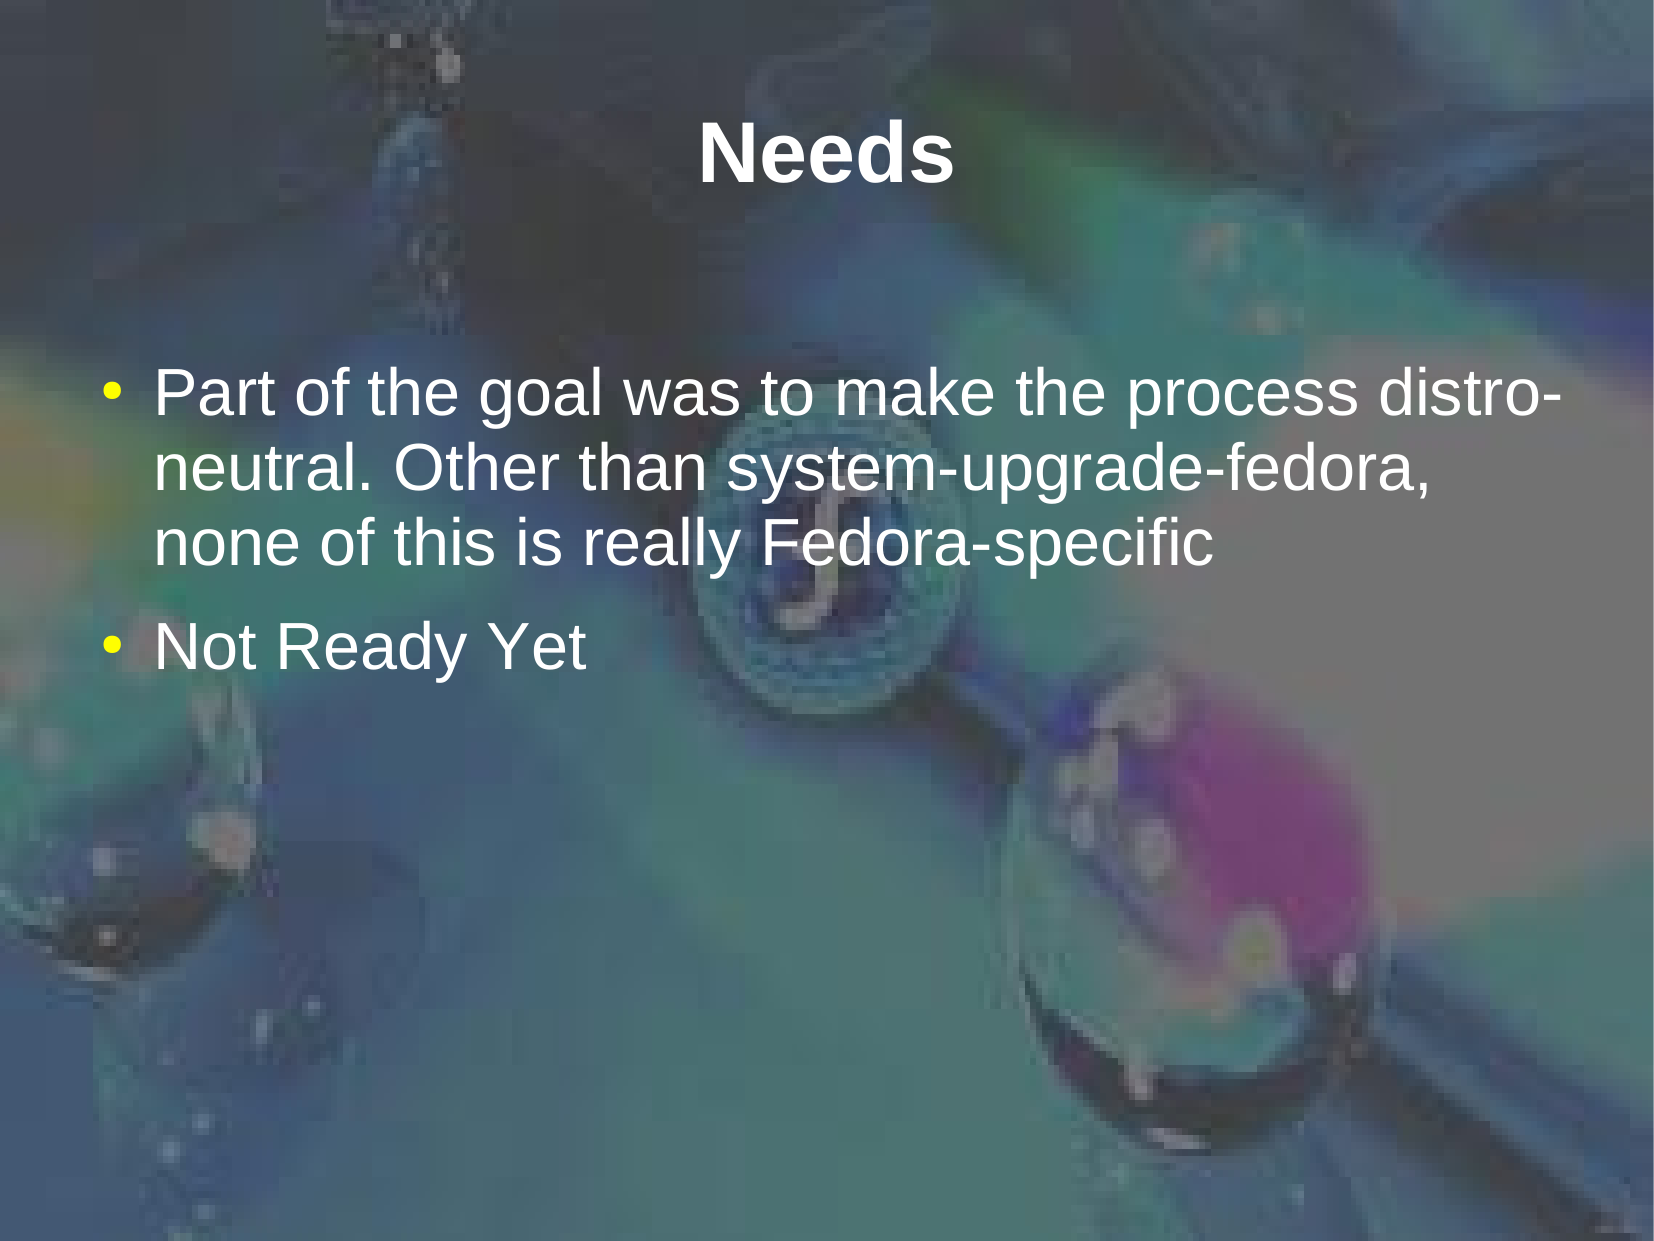

# Needs
Part of the goal was to make the process distro-neutral. Other than system-upgrade-fedora, none of this is really Fedora-specific
Not Ready Yet